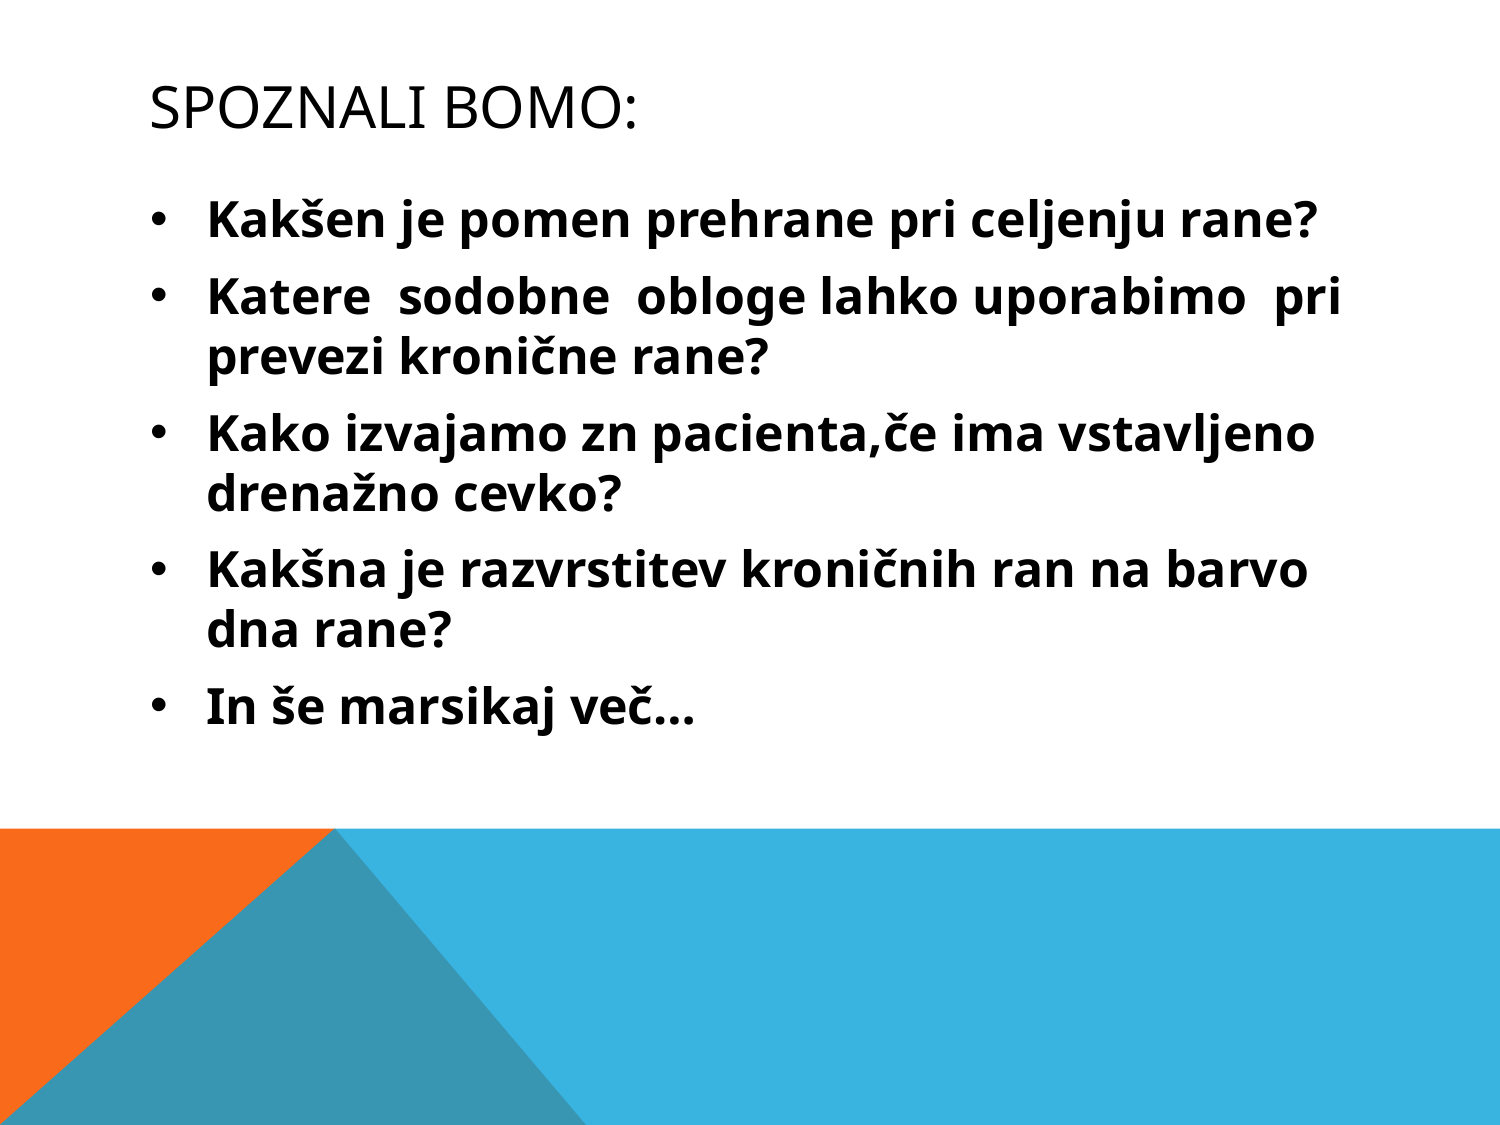

# Spoznali bomo:
Kakšen je pomen prehrane pri celjenju rane?
Katere sodobne obloge lahko uporabimo pri prevezi kronične rane?
Kako izvajamo zn pacienta,če ima vstavljeno drenažno cevko?
Kakšna je razvrstitev kroničnih ran na barvo dna rane?
In še marsikaj več…